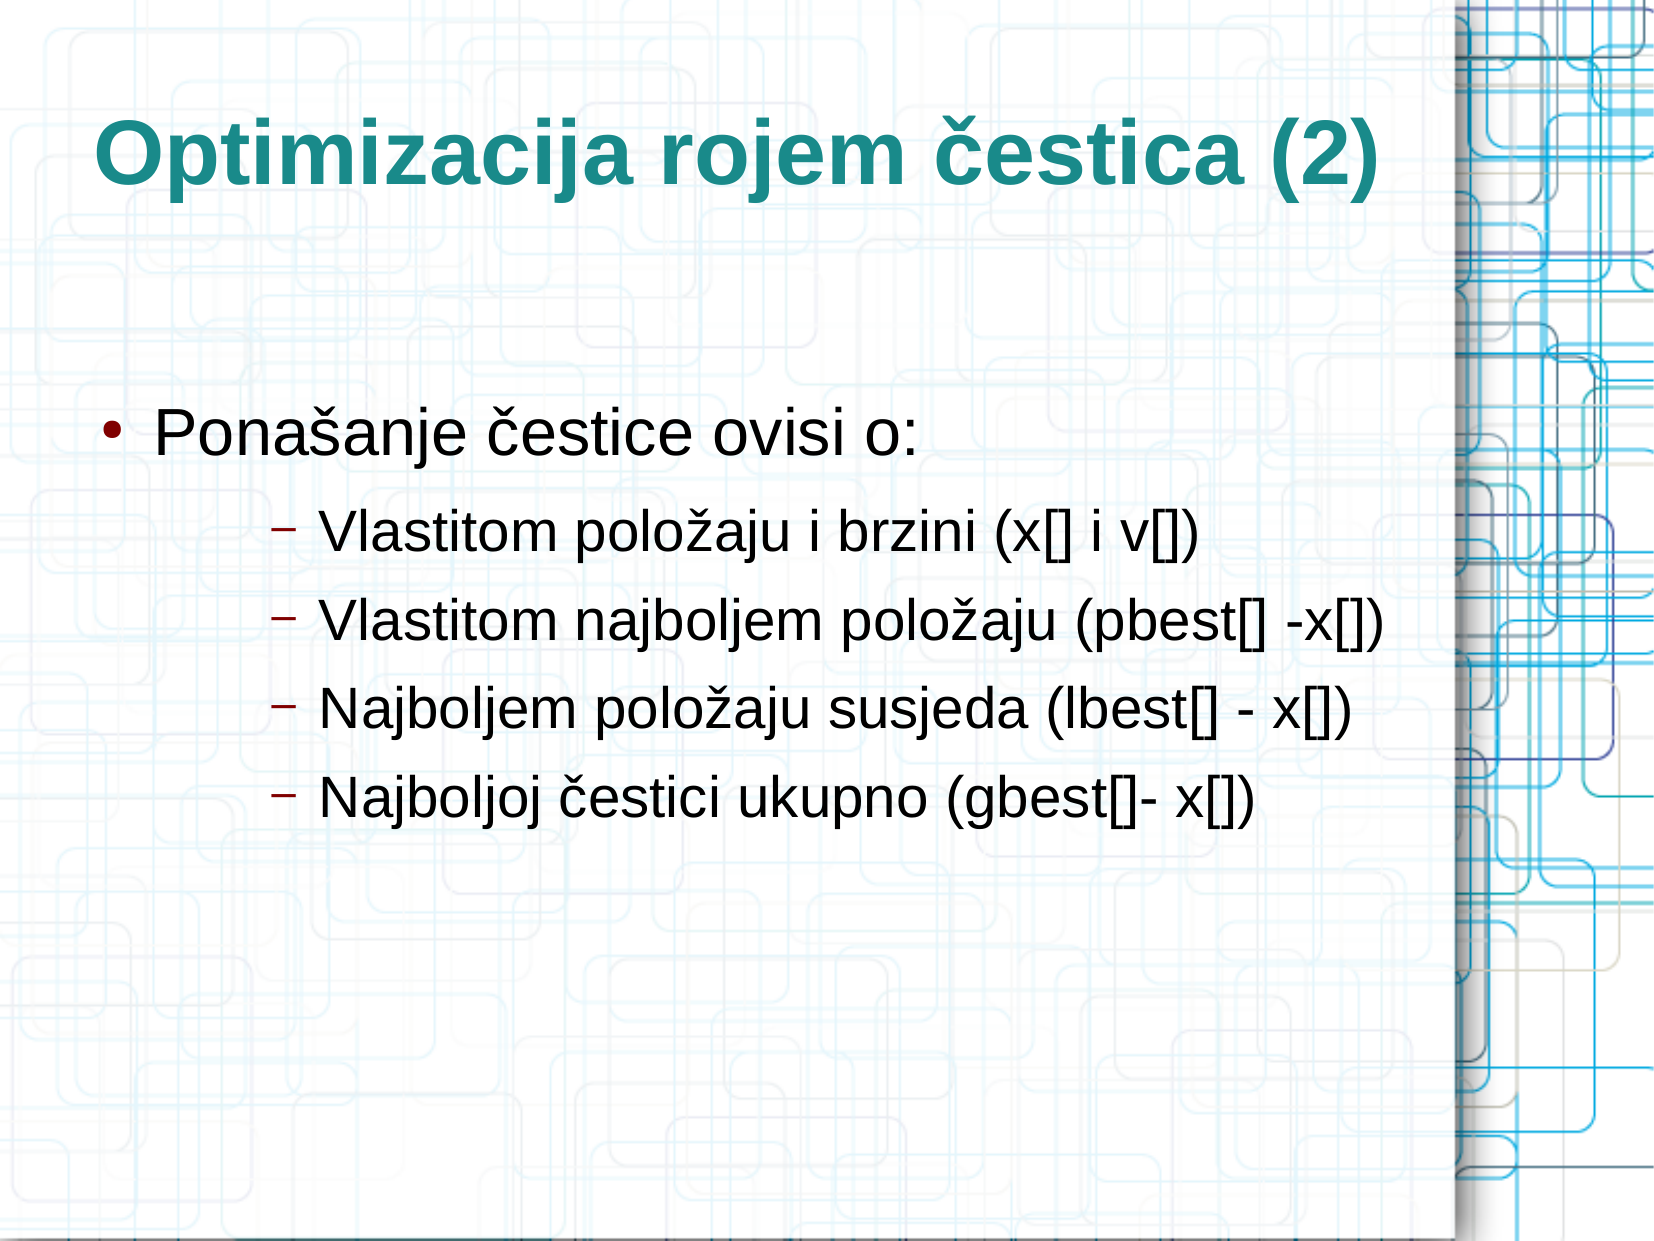

# Optimizacija rojem čestica (2)
Ponašanje čestice ovisi o:
Vlastitom položaju i brzini (x[] i v[])
Vlastitom najboljem položaju (pbest[] -x[])
Najboljem položaju susjeda (lbest[] - x[])
Najboljoj čestici ukupno (gbest[]- x[])